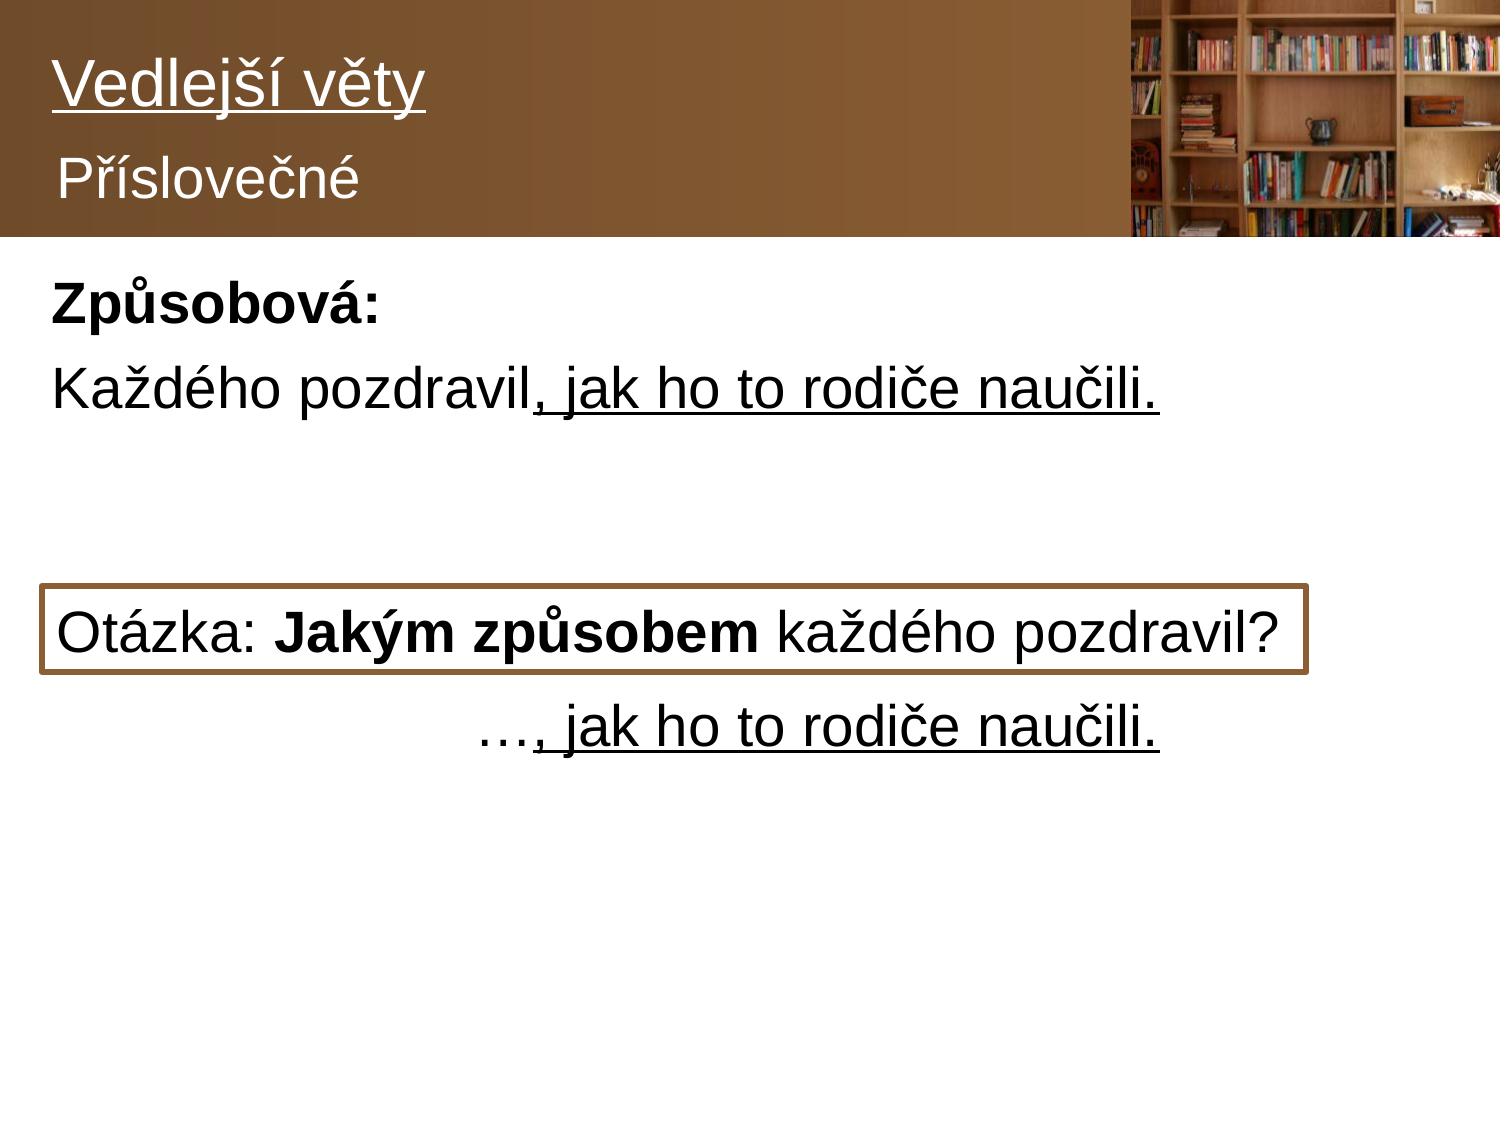

Vedlejší věty
Příslovečné
Způsobová:
Každého pozdravil, jak ho to rodiče naučili.
…, jak ho to rodiče naučili.
Otázka: Jakým způsobem každého pozdravil?